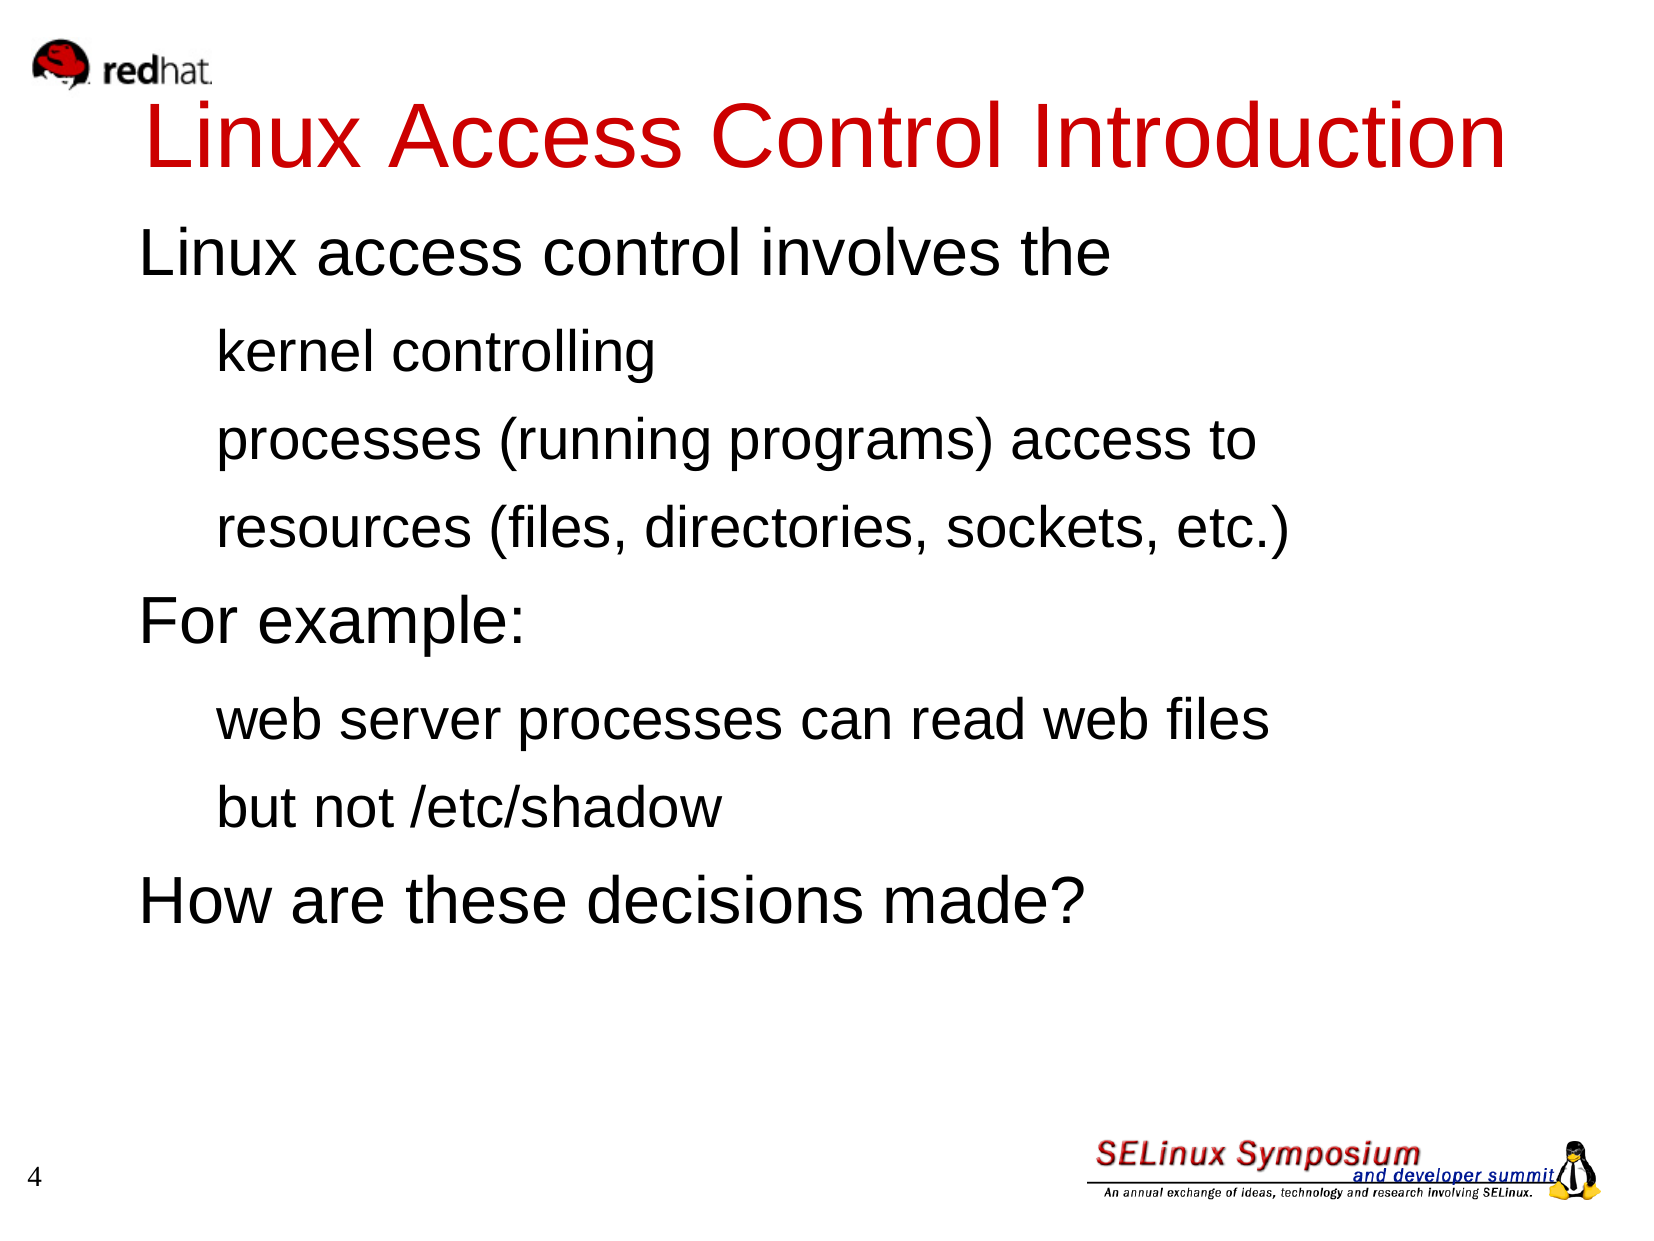

# Linux Access Control Introduction
Linux access control involves the
kernel controlling
processes (running programs) access to
resources (files, directories, sockets, etc.)
For example:
web server processes can read web files
but not /etc/shadow
How are these decisions made?